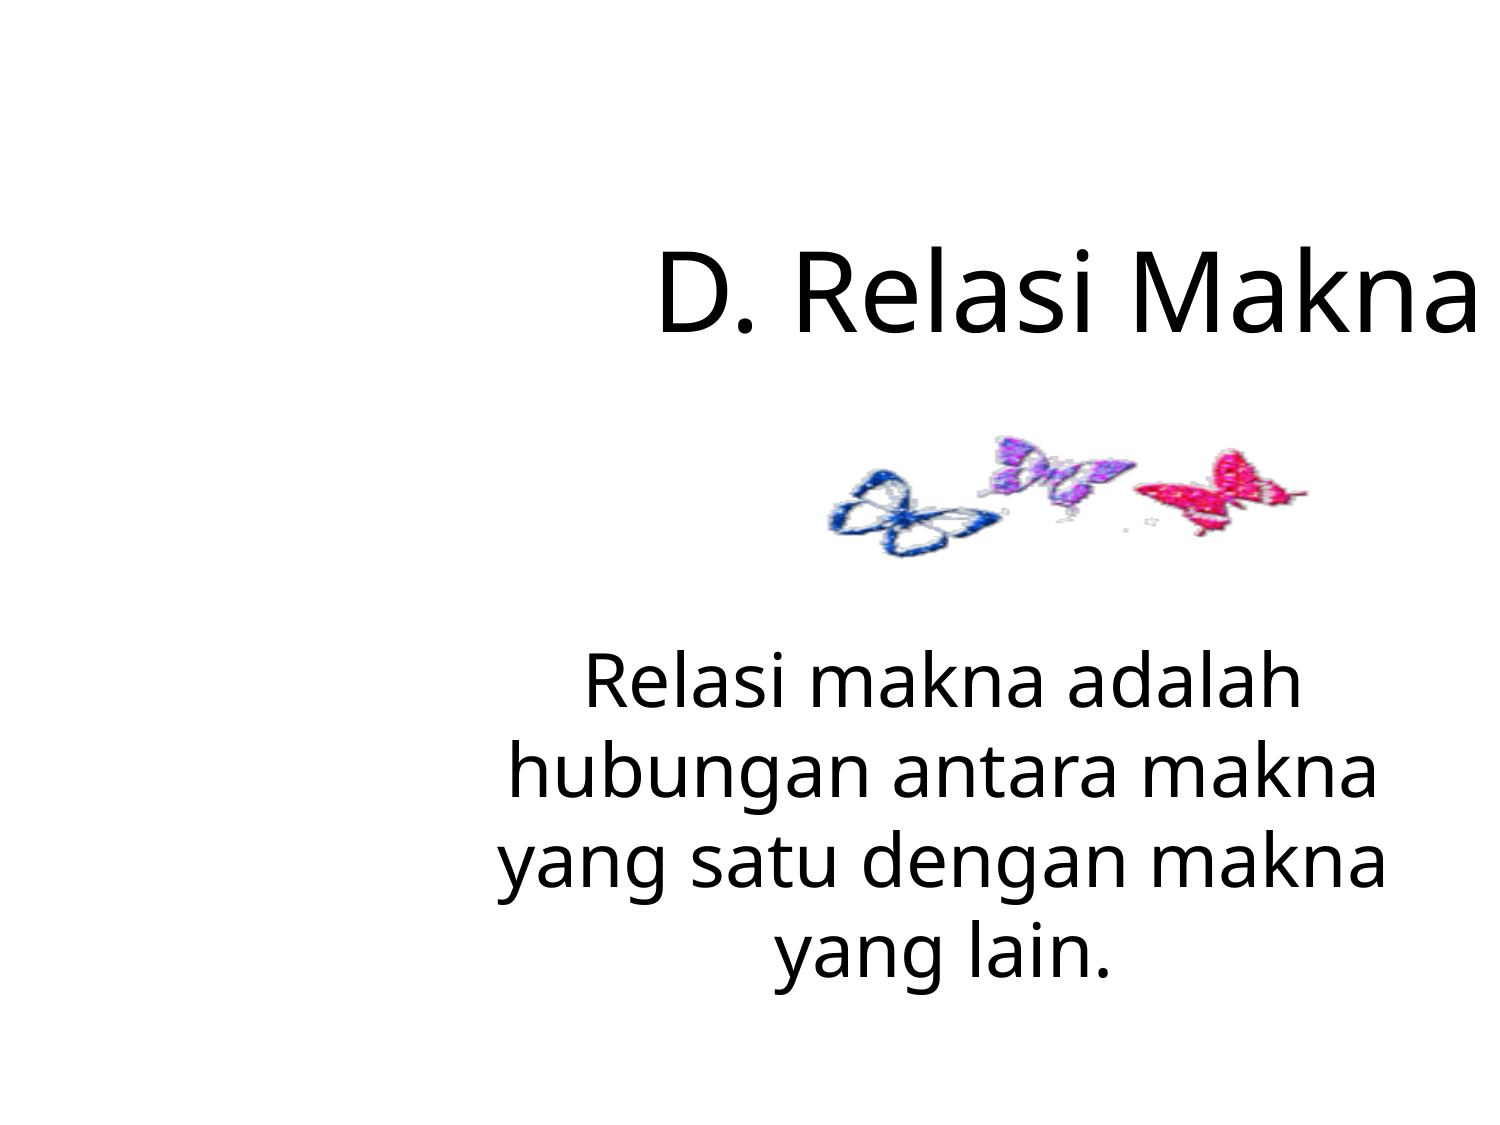

# D. Relasi Makna
Relasi makna adalah hubungan antara makna yang satu dengan makna yang lain.